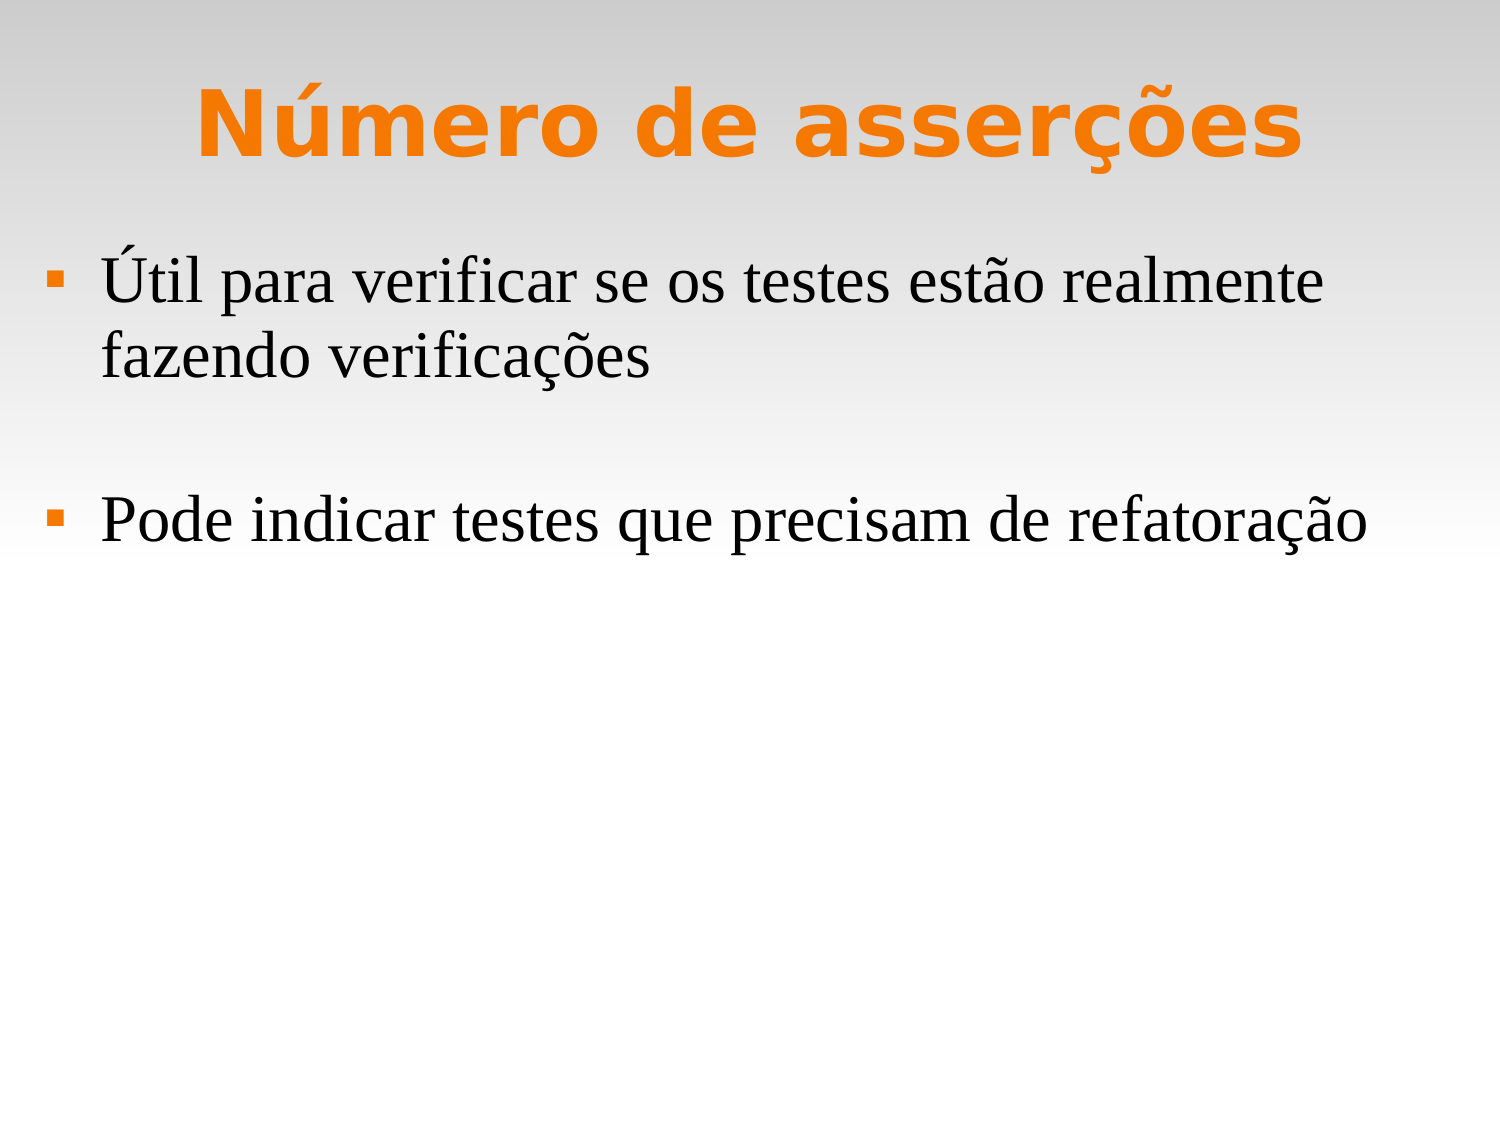

# Número de asserções
Útil para verificar se os testes estão realmente fazendo verificações
Pode indicar testes que precisam de refatoração